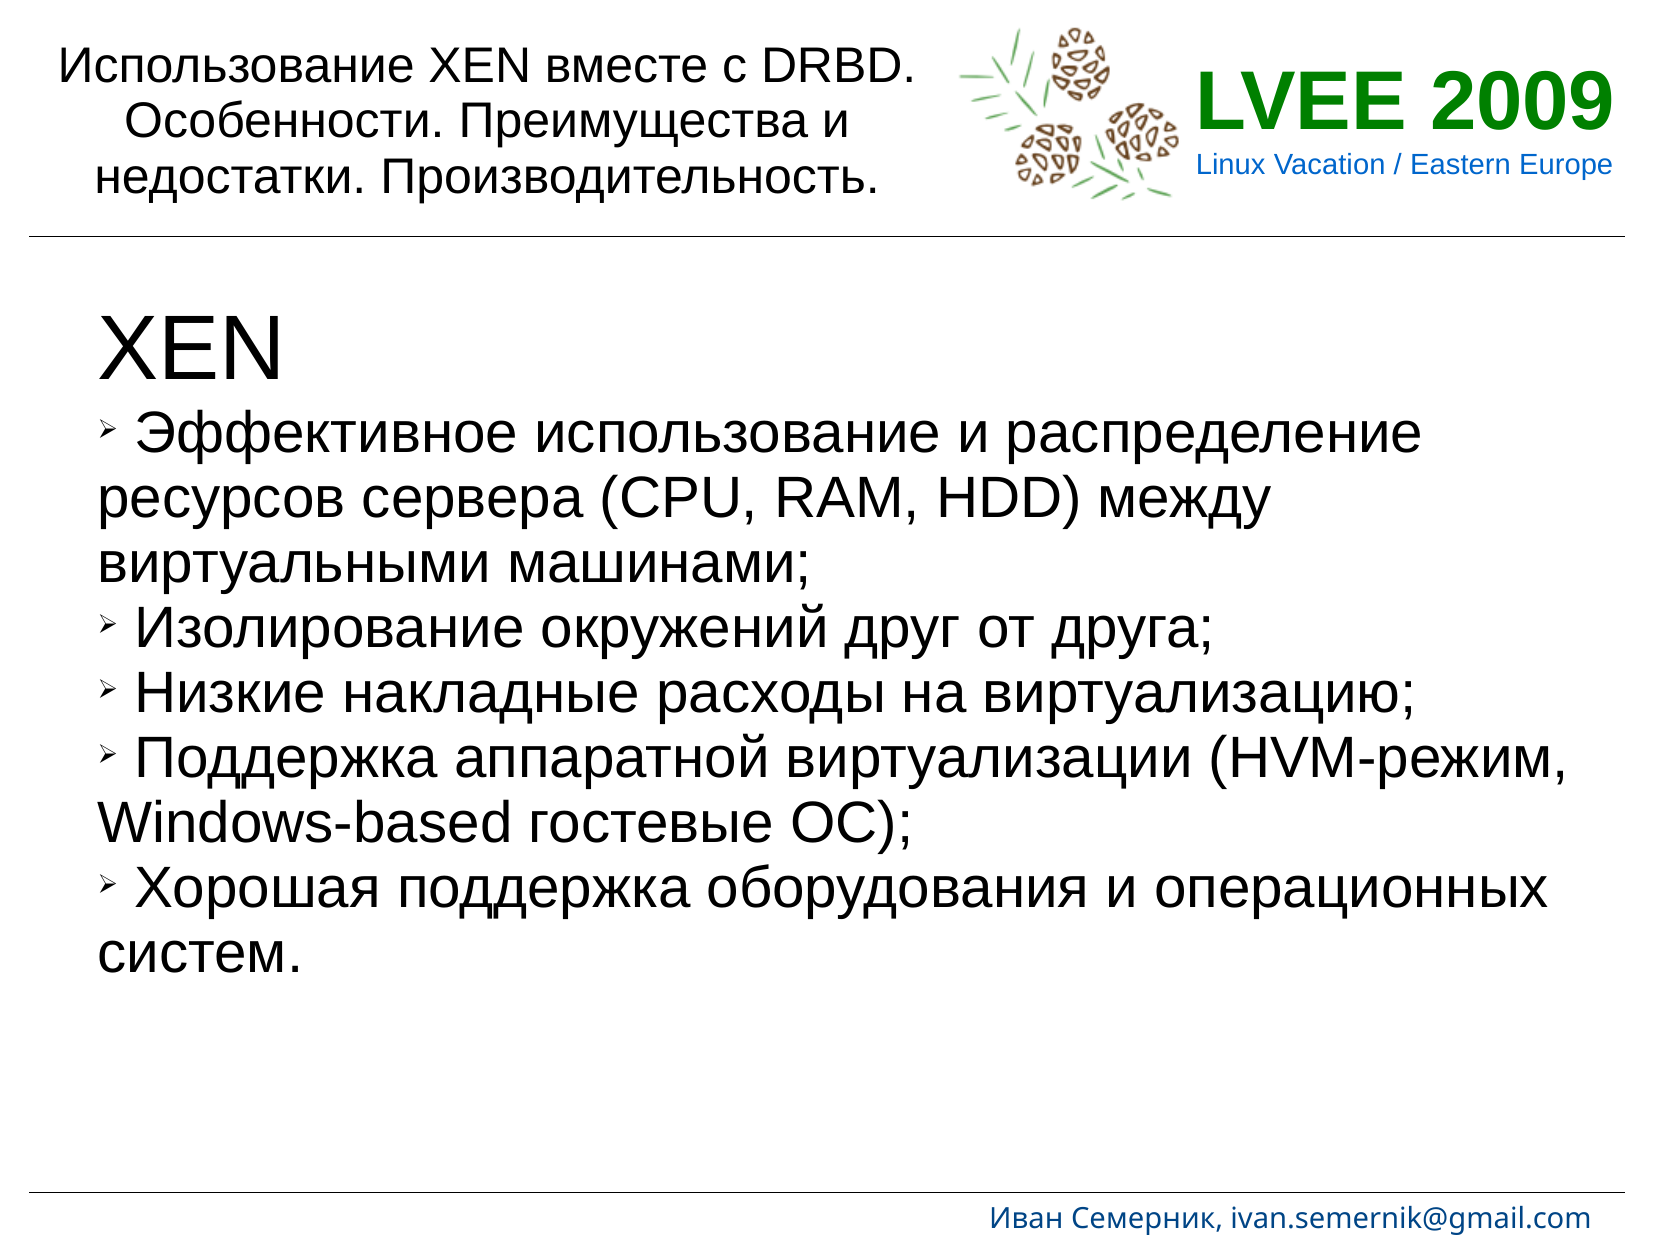

Использование XEN вместе с DRBD. Особенности. Преимущества и недостатки. Производительность.
LVEE 2009
Linux Vacation / Eastern Europe
XEN
 Эффективное использование и распределение ресурсов сервера (CPU, RAM, HDD) между виртуальными машинами;
 Изолирование окружений друг от друга;
 Низкие накладные расходы на виртуализацию;
 Поддержка аппаратной виртуализации (HVM-режим, Windows-based гостевые ОС);
 Хорошая поддержка оборудования и операционных систем.
Иван Семерник, ivan.semernik@gmail.com